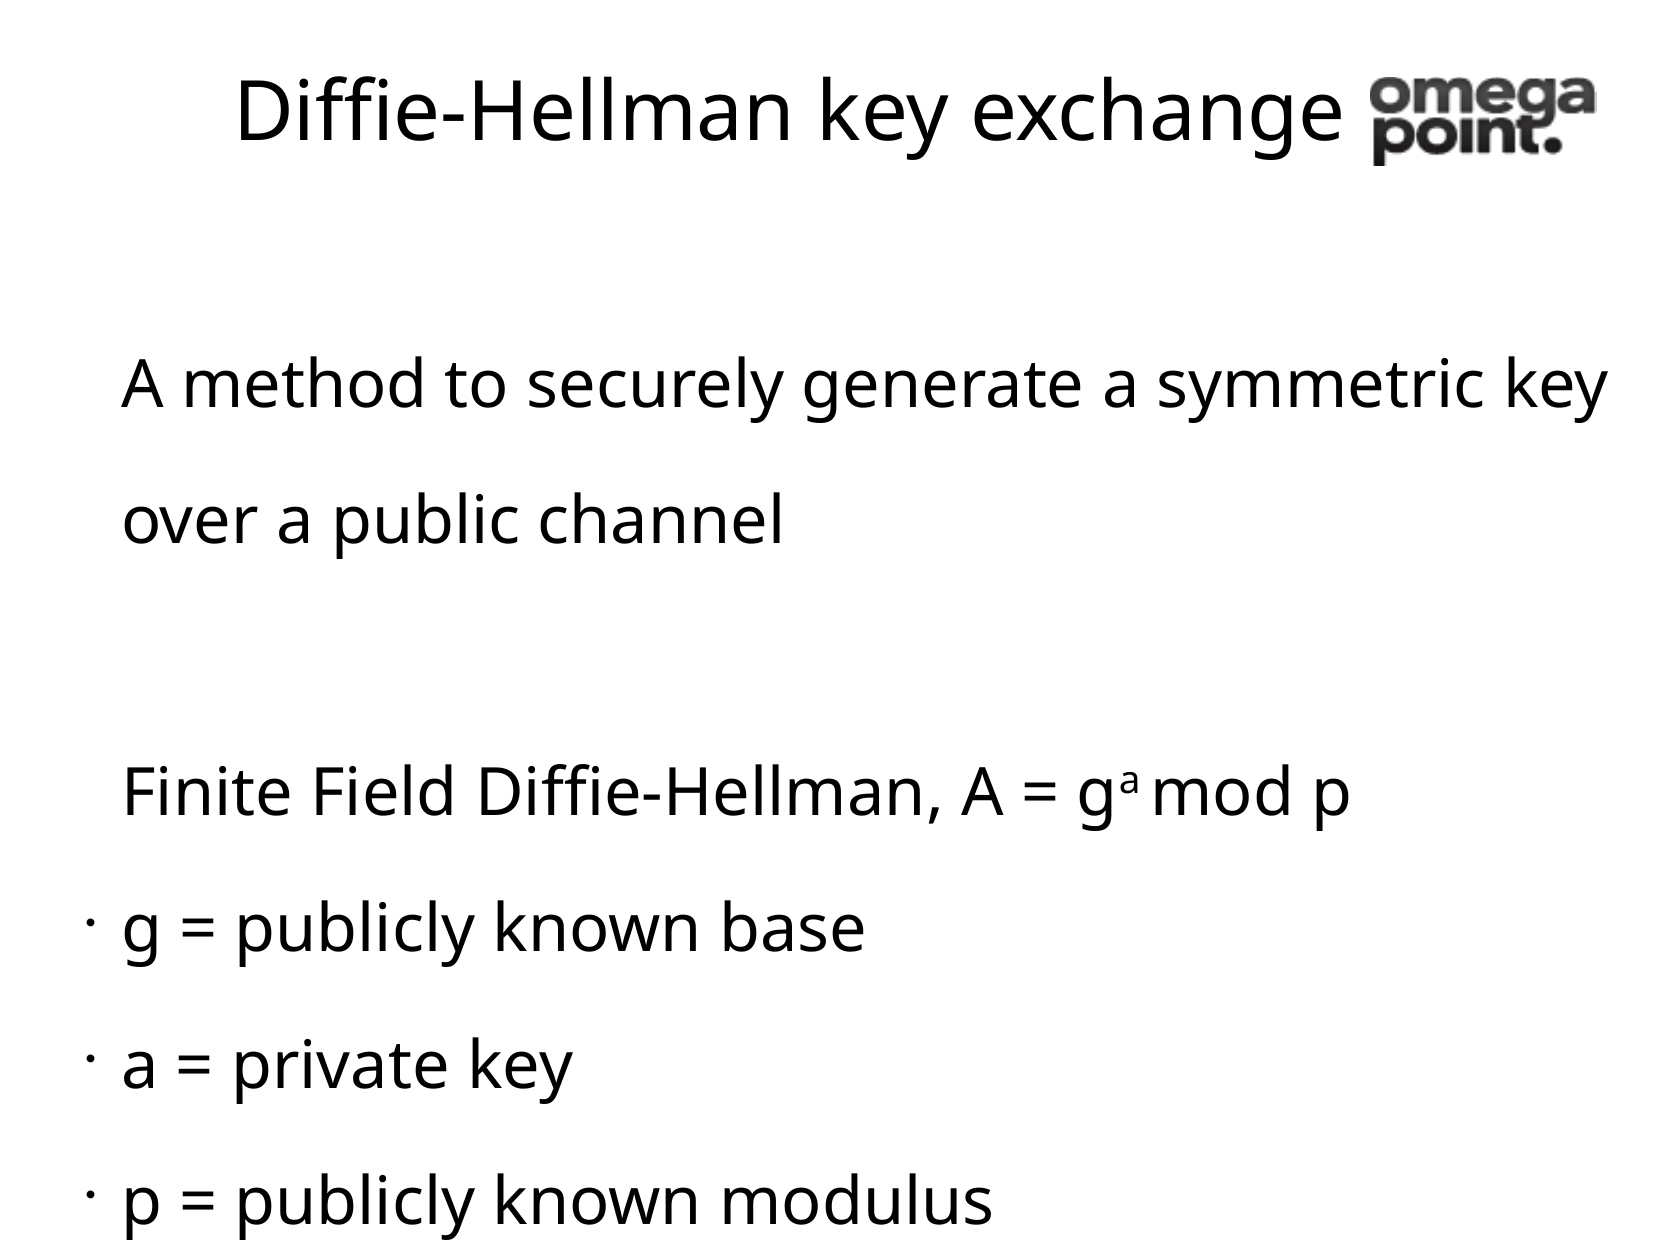

Diffie-Hellman key exchange
A method to securely generate a symmetric key over a public channel
Finite Field Diffie-Hellman, A = ga mod p
g = publicly known base
a = private key
p = publicly known modulus
A = public key